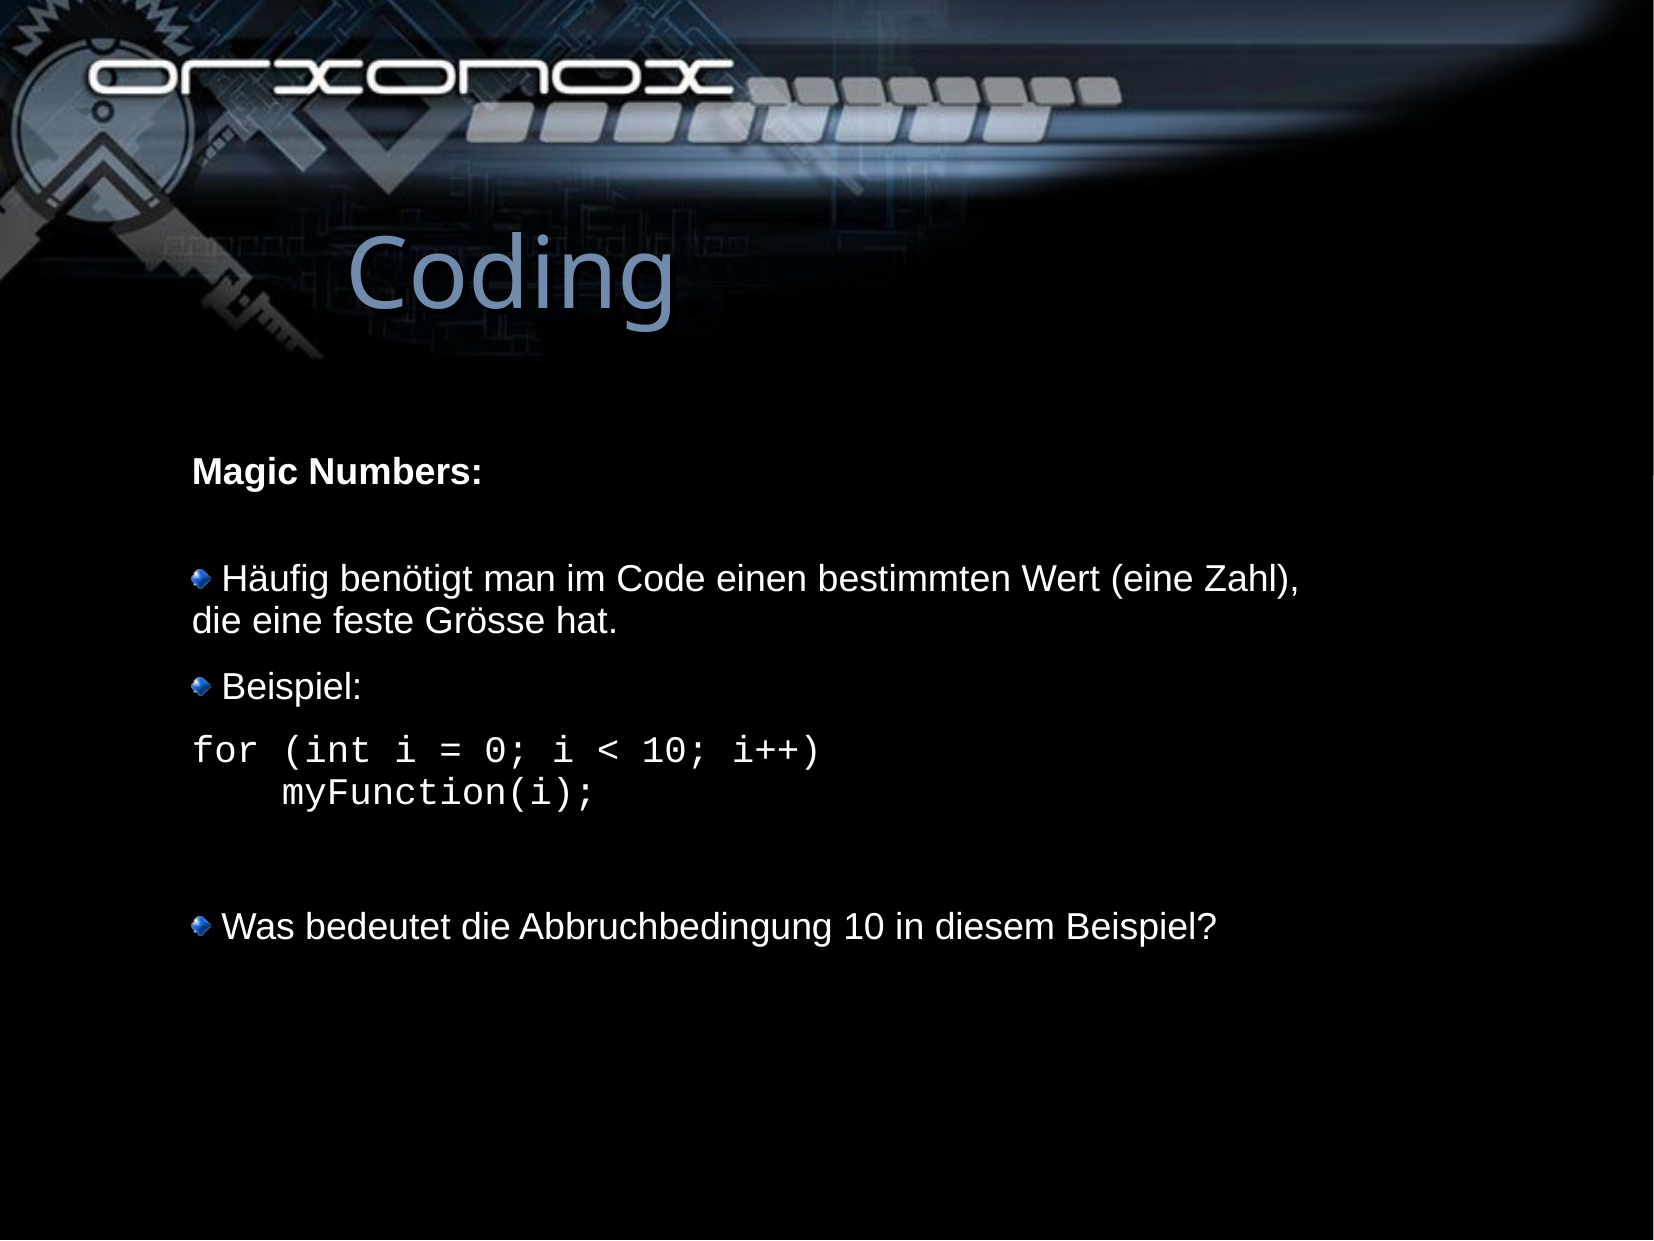

Coding
Magic Numbers:
 Häufig benötigt man im Code einen bestimmten Wert (eine Zahl), die eine feste Grösse hat.
 Beispiel:
for (int i = 0; i < 10; i++)
 myFunction(i);
 Was bedeutet die Abbruchbedingung 10 in diesem Beispiel?